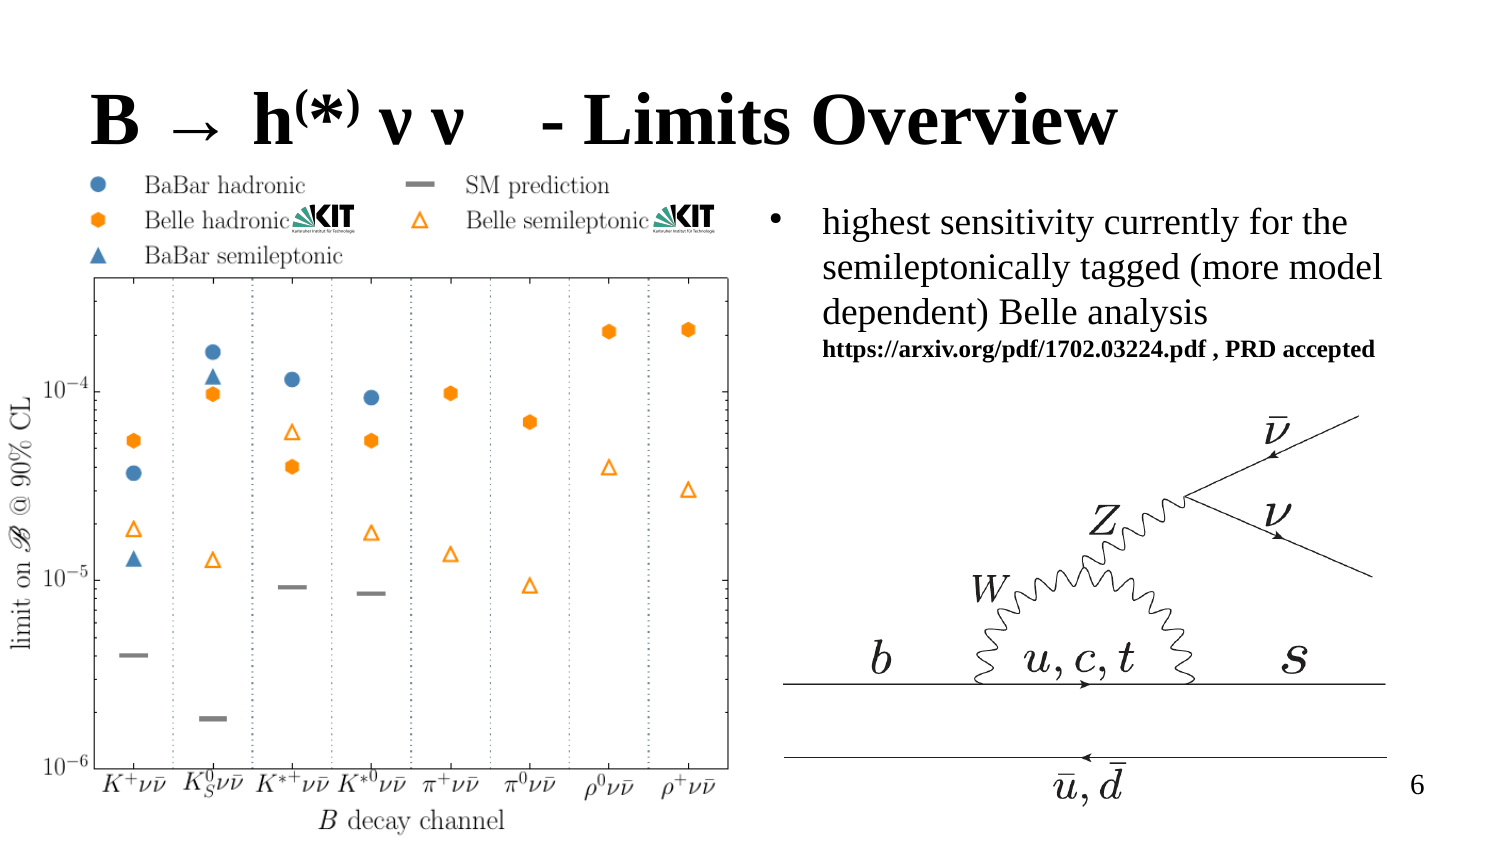

# B → h(*) ν ν	- Limits Overview
highest sensitivity currently for the semileptonically tagged (more model dependent) Belle analysis
https://arxiv.org/pdf/1702.03224.pdf , PRD accepted
6